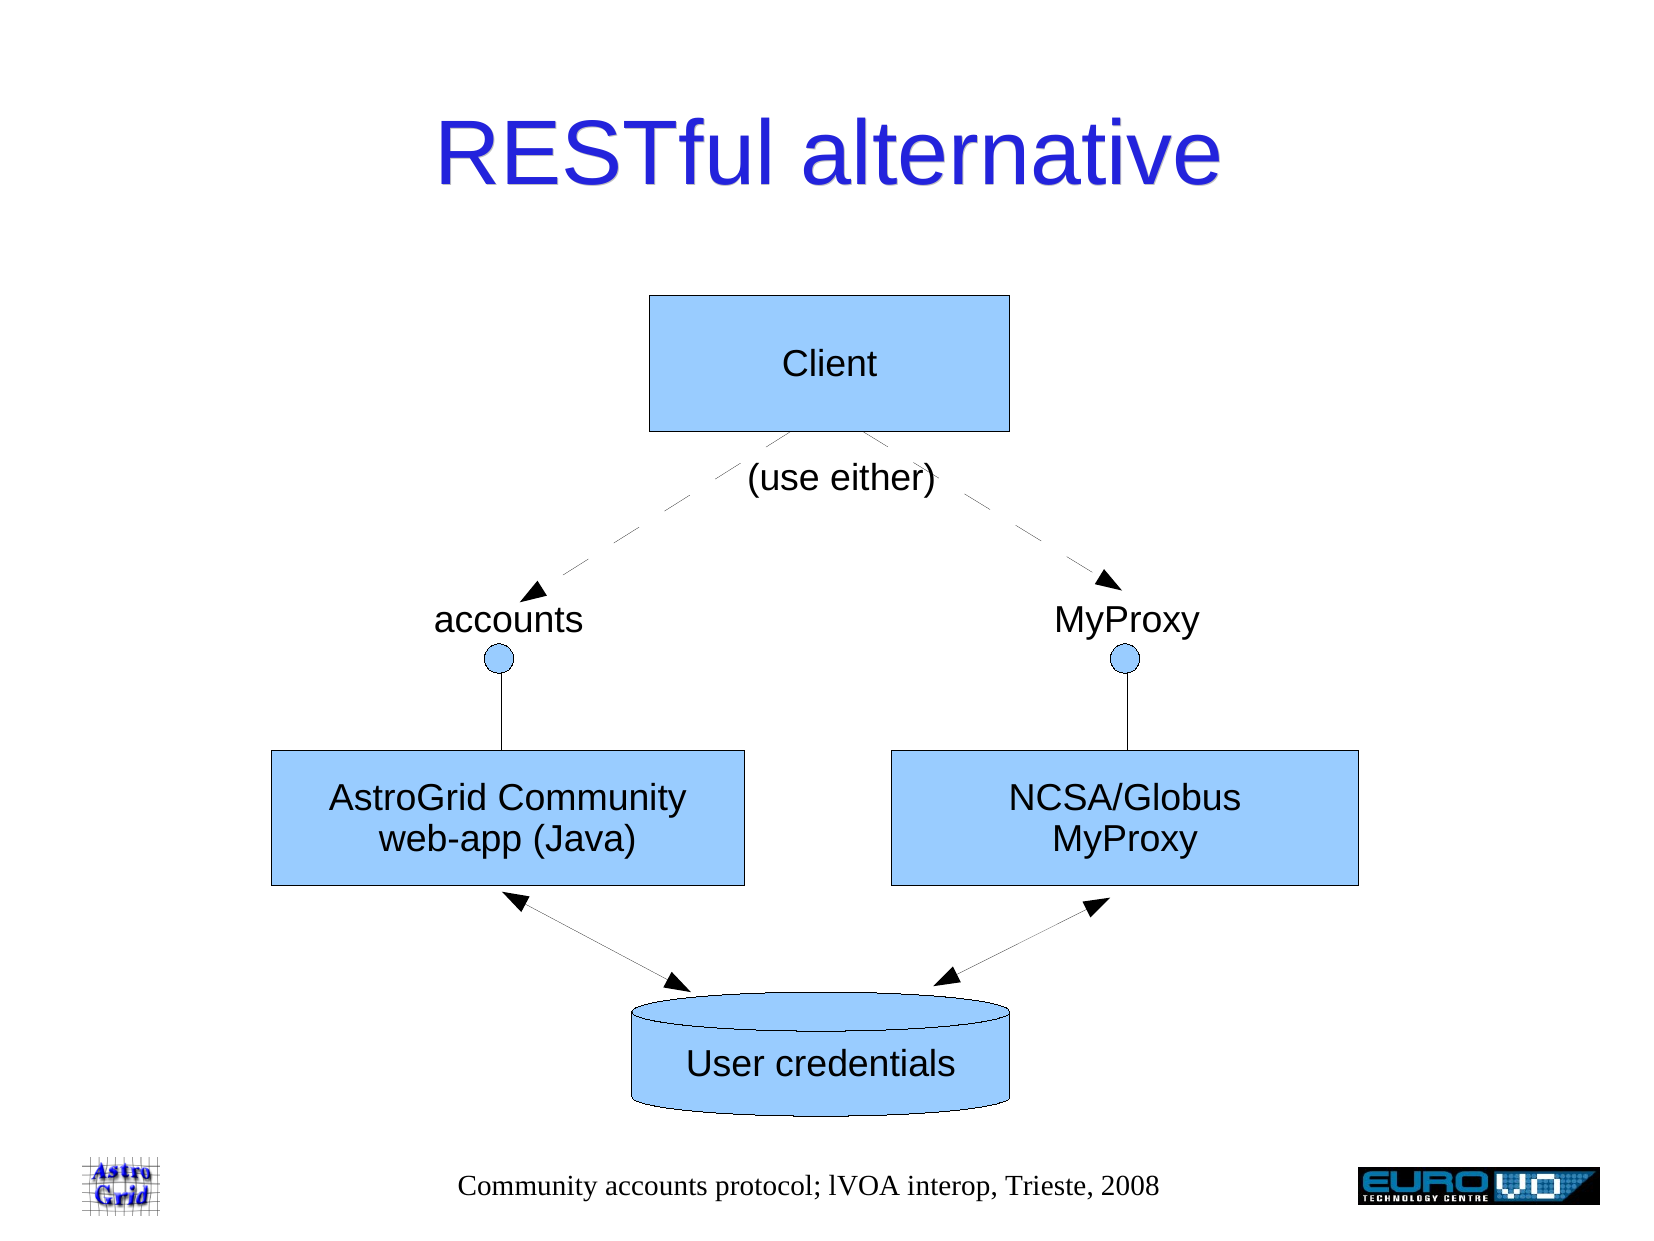

# RESTful alternative
Client
(use either)
accounts
MyProxy
AstroGrid Community
web-app (Java)
NCSA/Globus
MyProxy
User credentials
Community accounts protocol; lVOA interop, Trieste, 2008